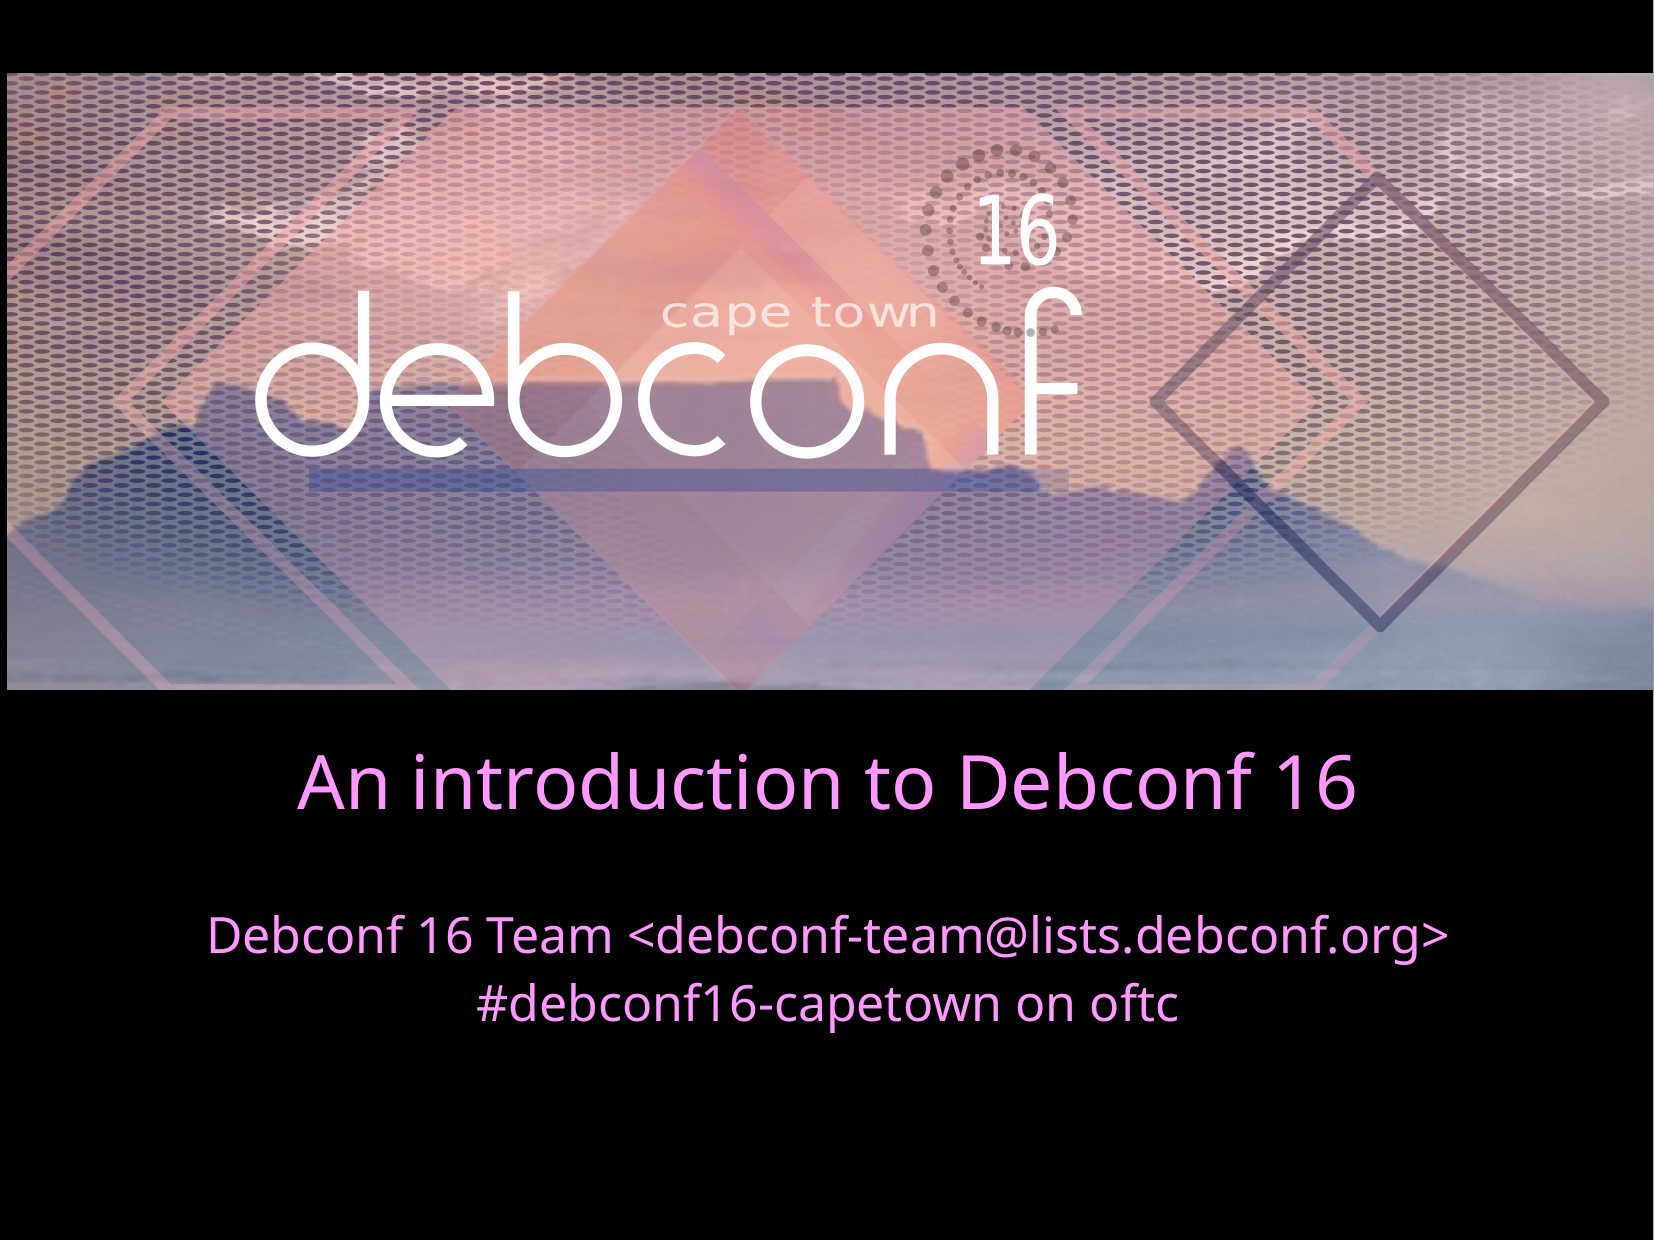

An introduction to Debconf 16
Debconf 16 Team <debconf-team@lists.debconf.org>
#debconf16-capetown on oftc